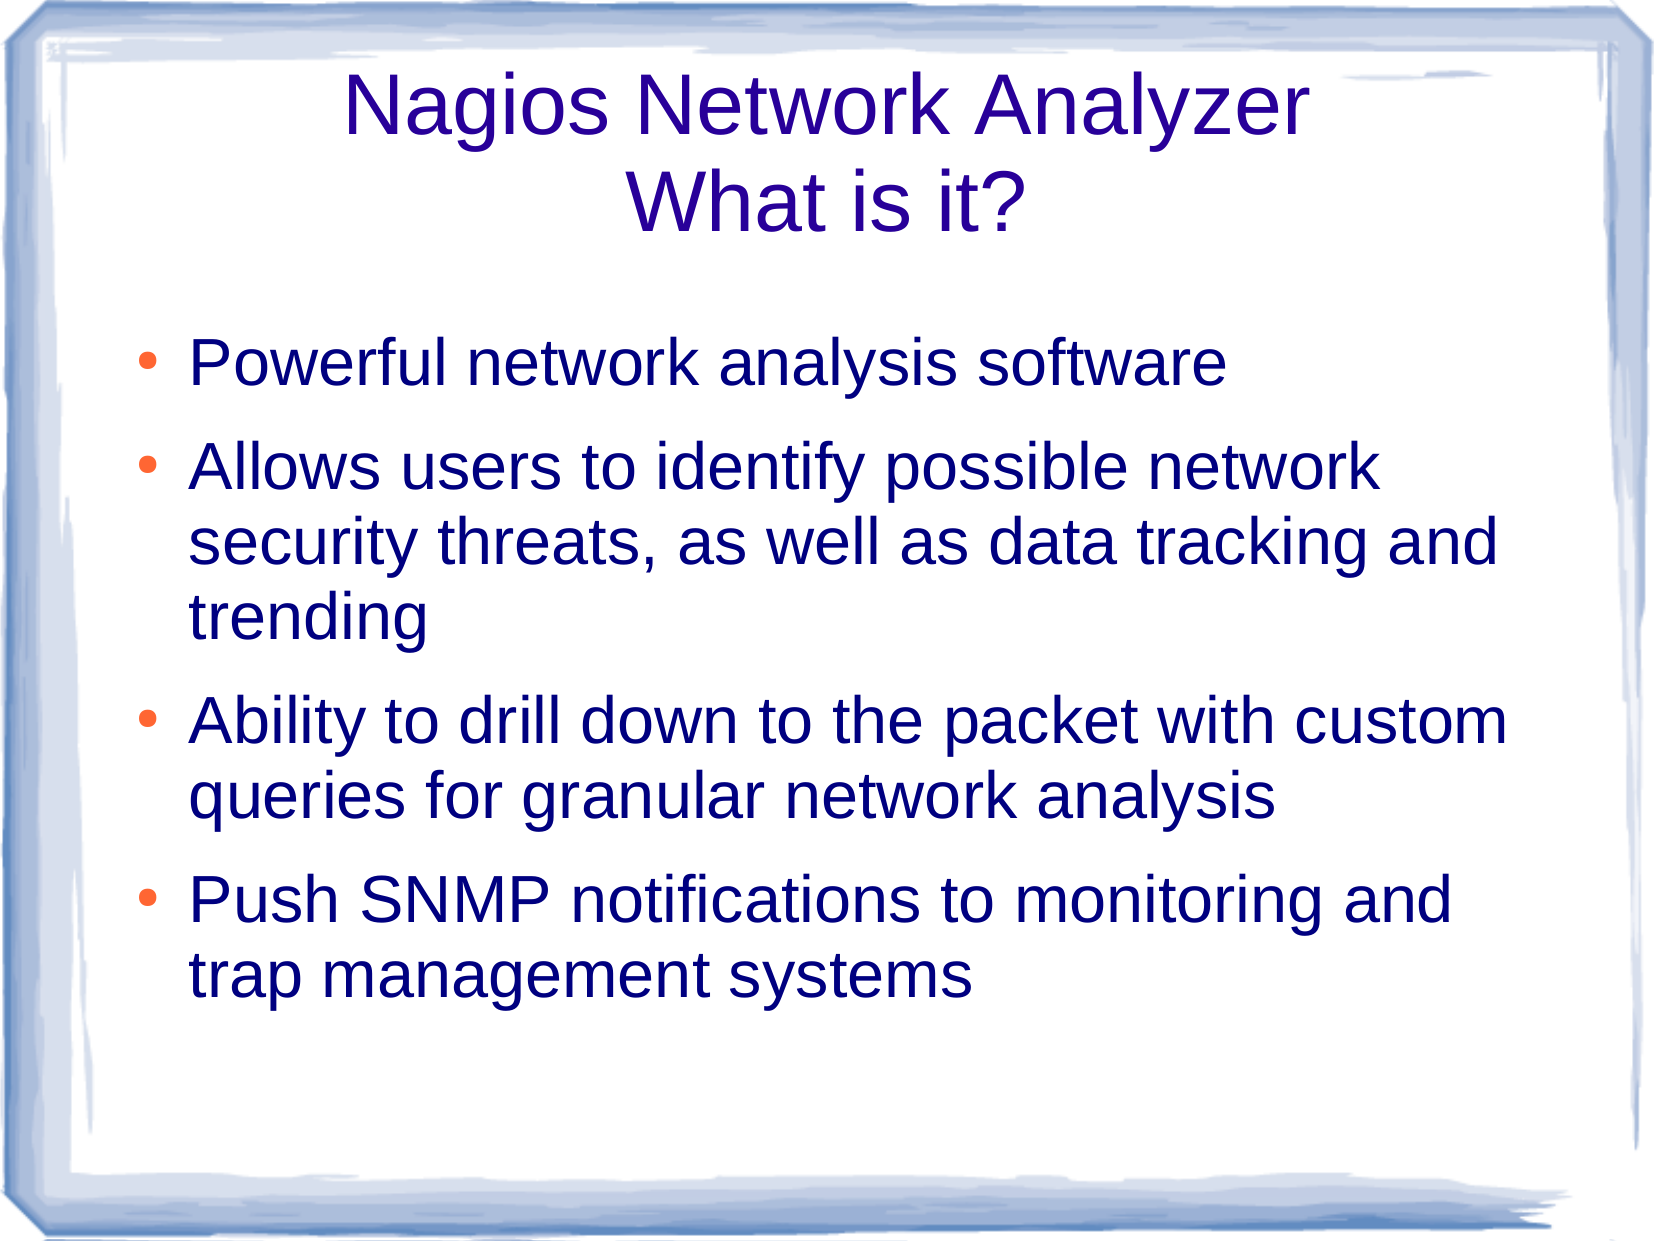

# Nagios Network Analyzer What is it?
Powerful network analysis software
Allows users to identify possible network security threats, as well as data tracking and trending
Ability to drill down to the packet with custom queries for granular network analysis
Push SNMP notifications to monitoring and trap management systems